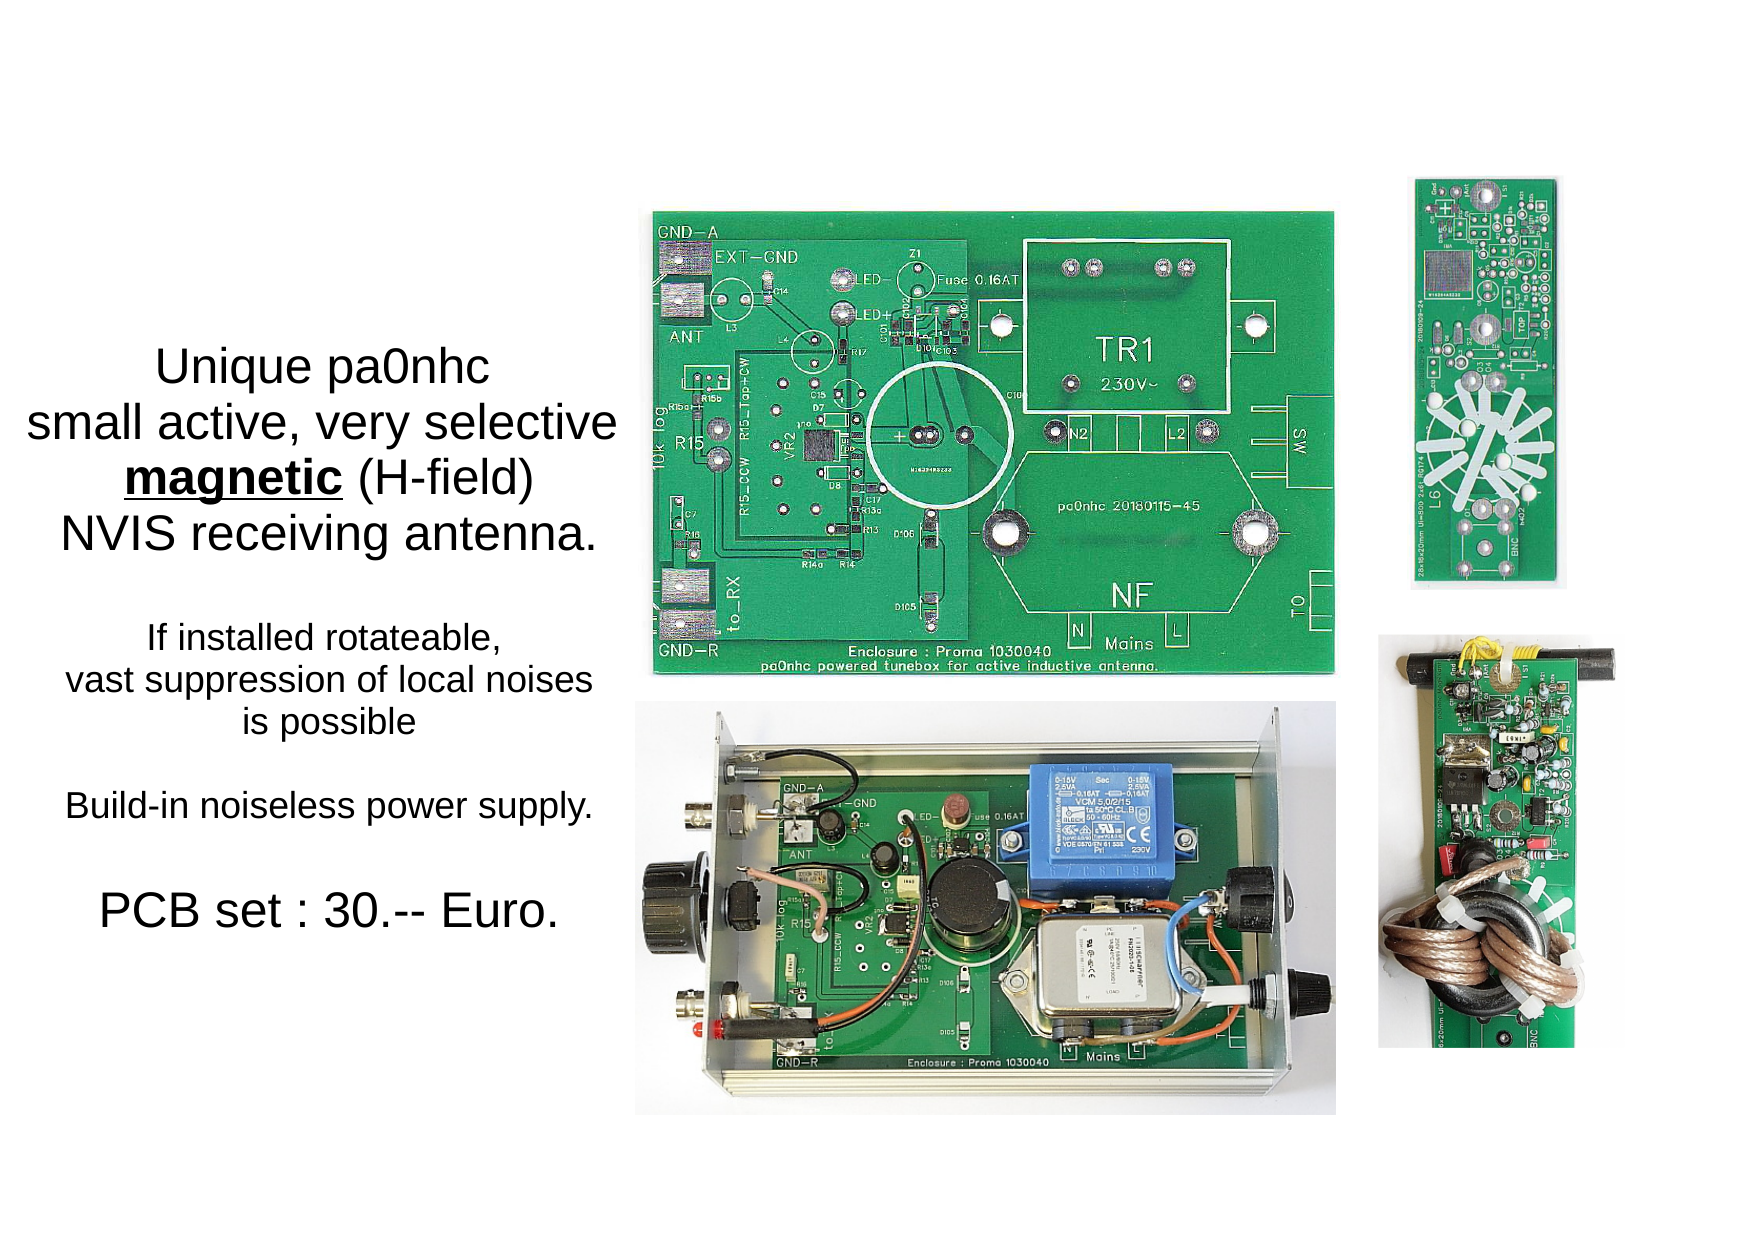

Unique pa0nhc
small active, very selective
magnetic (H-field)
NVIS receiving antenna.
If installed rotateable,
vast suppression of local noises
is possible
Build-in noiseless power supply.
PCB set : 30.-- Euro.